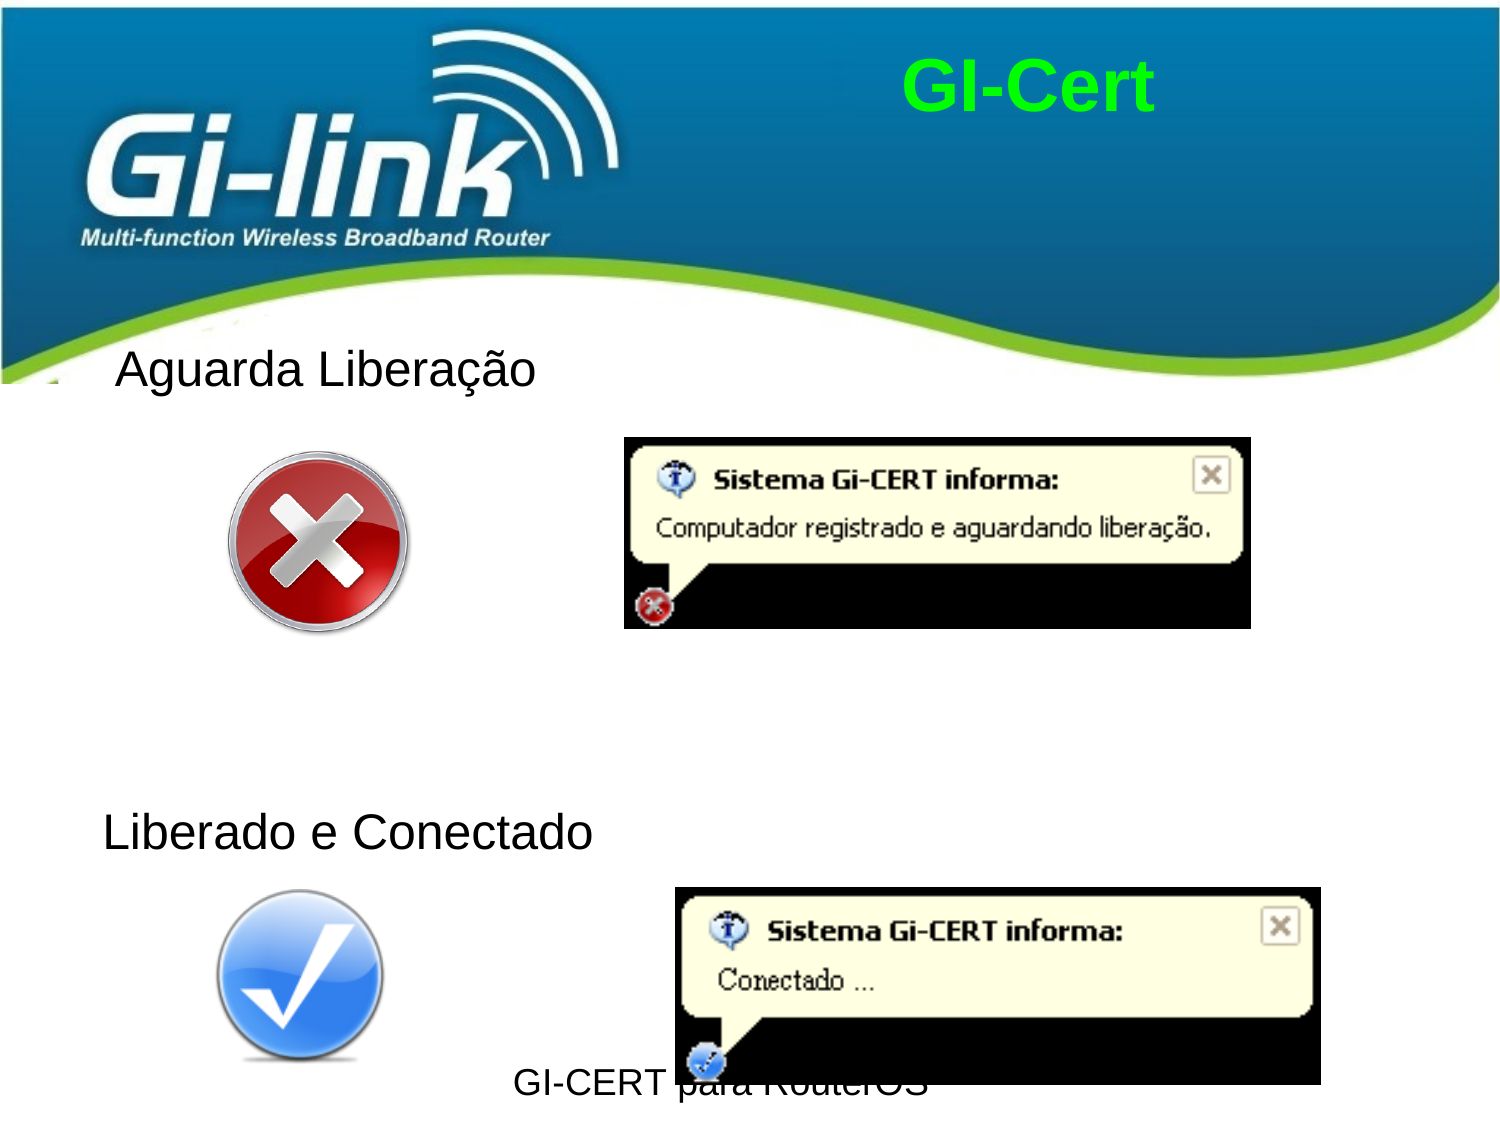

# GI-Cert
Aguarda Liberação
Liberado e Conectado